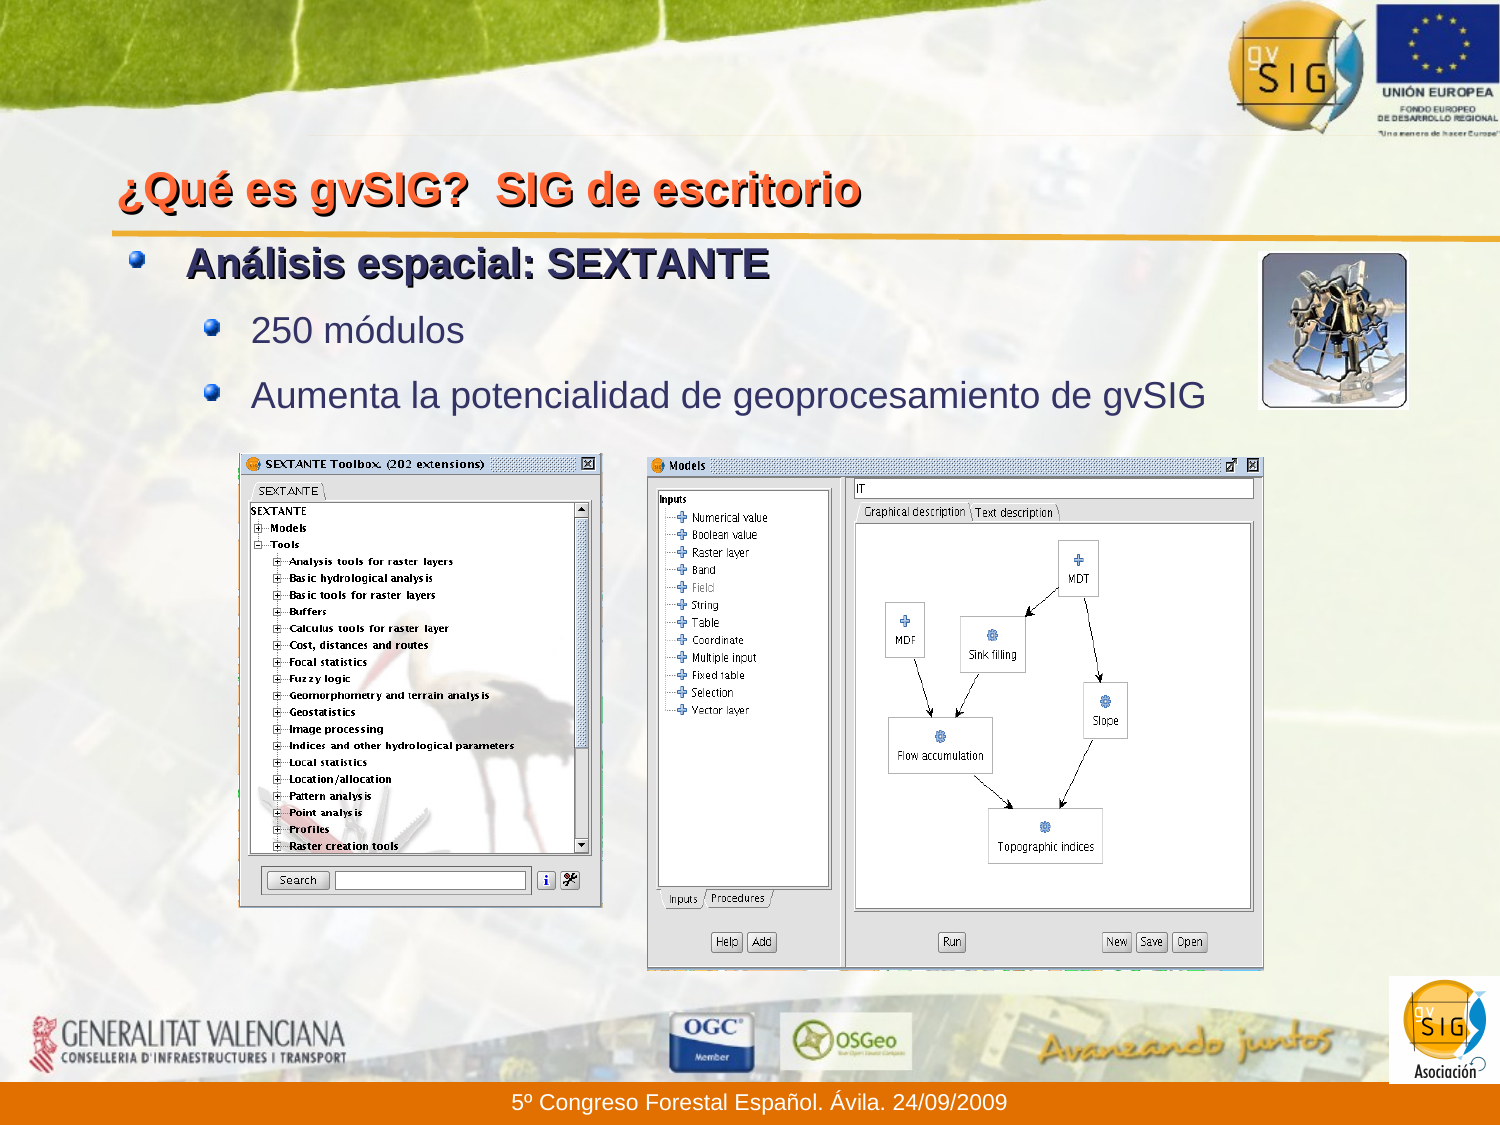

¿Qué es gvSIG? SIG de escritorio
Análisis espacial: SEXTANTE
250 módulos
Aumenta la potencialidad de geoprocesamiento de gvSIG